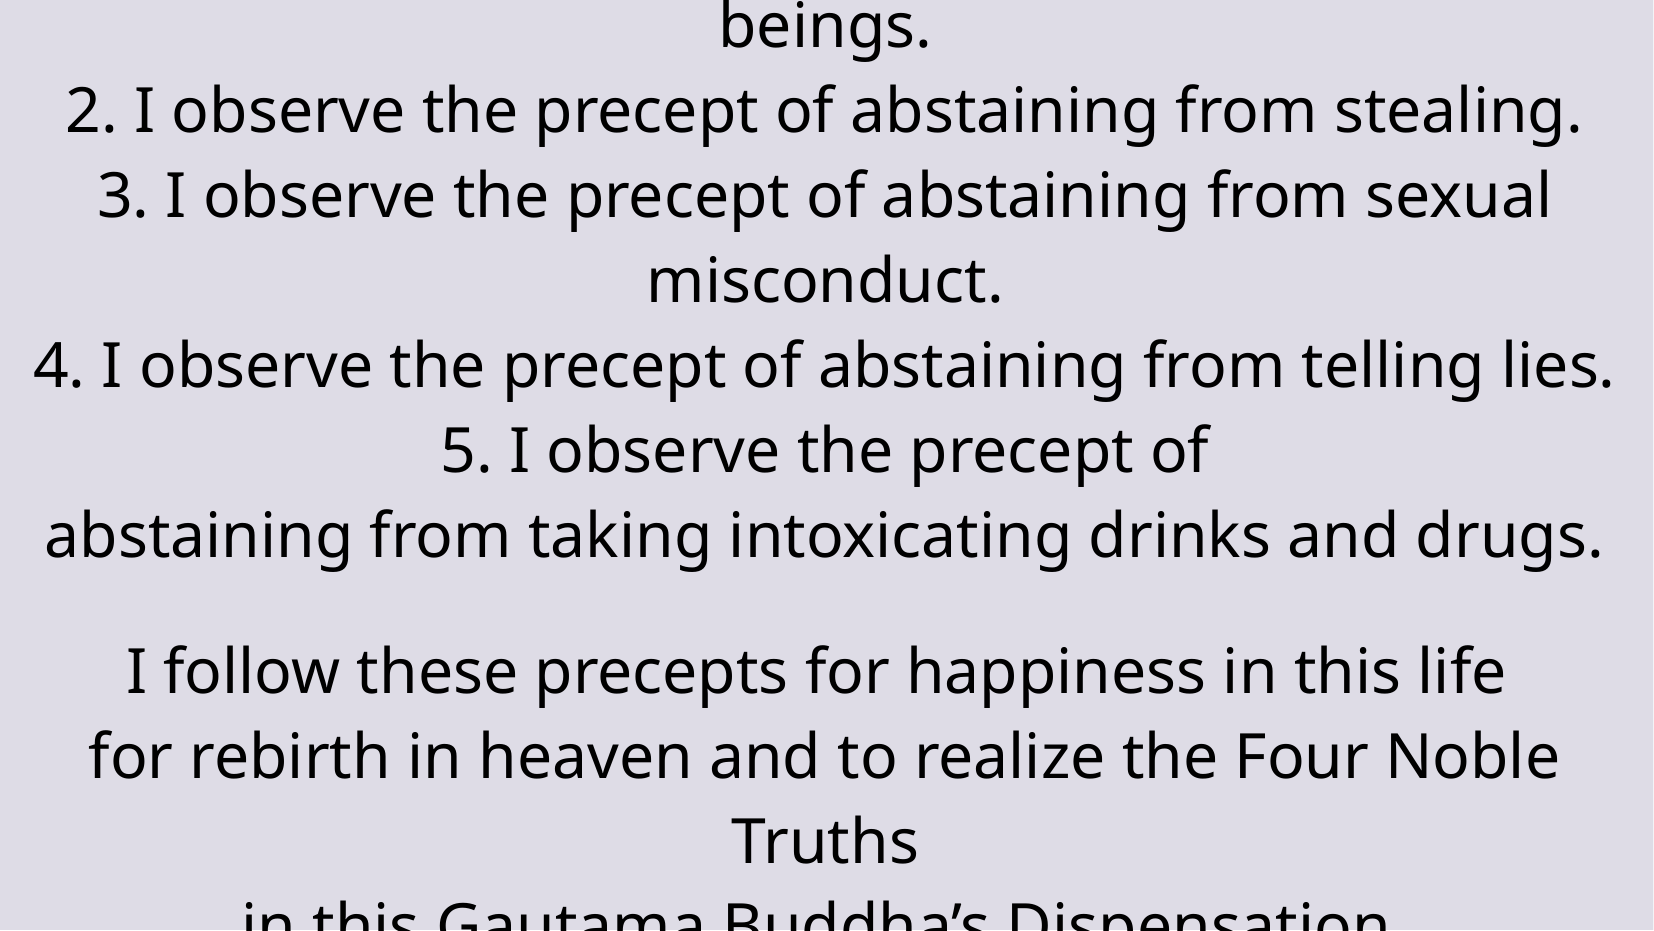

# 1. I observe the precept of abstaining from killing beings. 2. I observe the precept of abstaining from stealing. 3. I observe the precept of abstaining from sexual misconduct. 4. I observe the precept of abstaining from telling lies. 5. I observe the precept of
abstaining from taking intoxicating drinks and drugs.
I follow these precepts for happiness in this life
for rebirth in heaven and to realize the Four Noble Truths
in this Gautama Buddha’s Dispensation.
Sādhu! Sādhu! Sādhu!